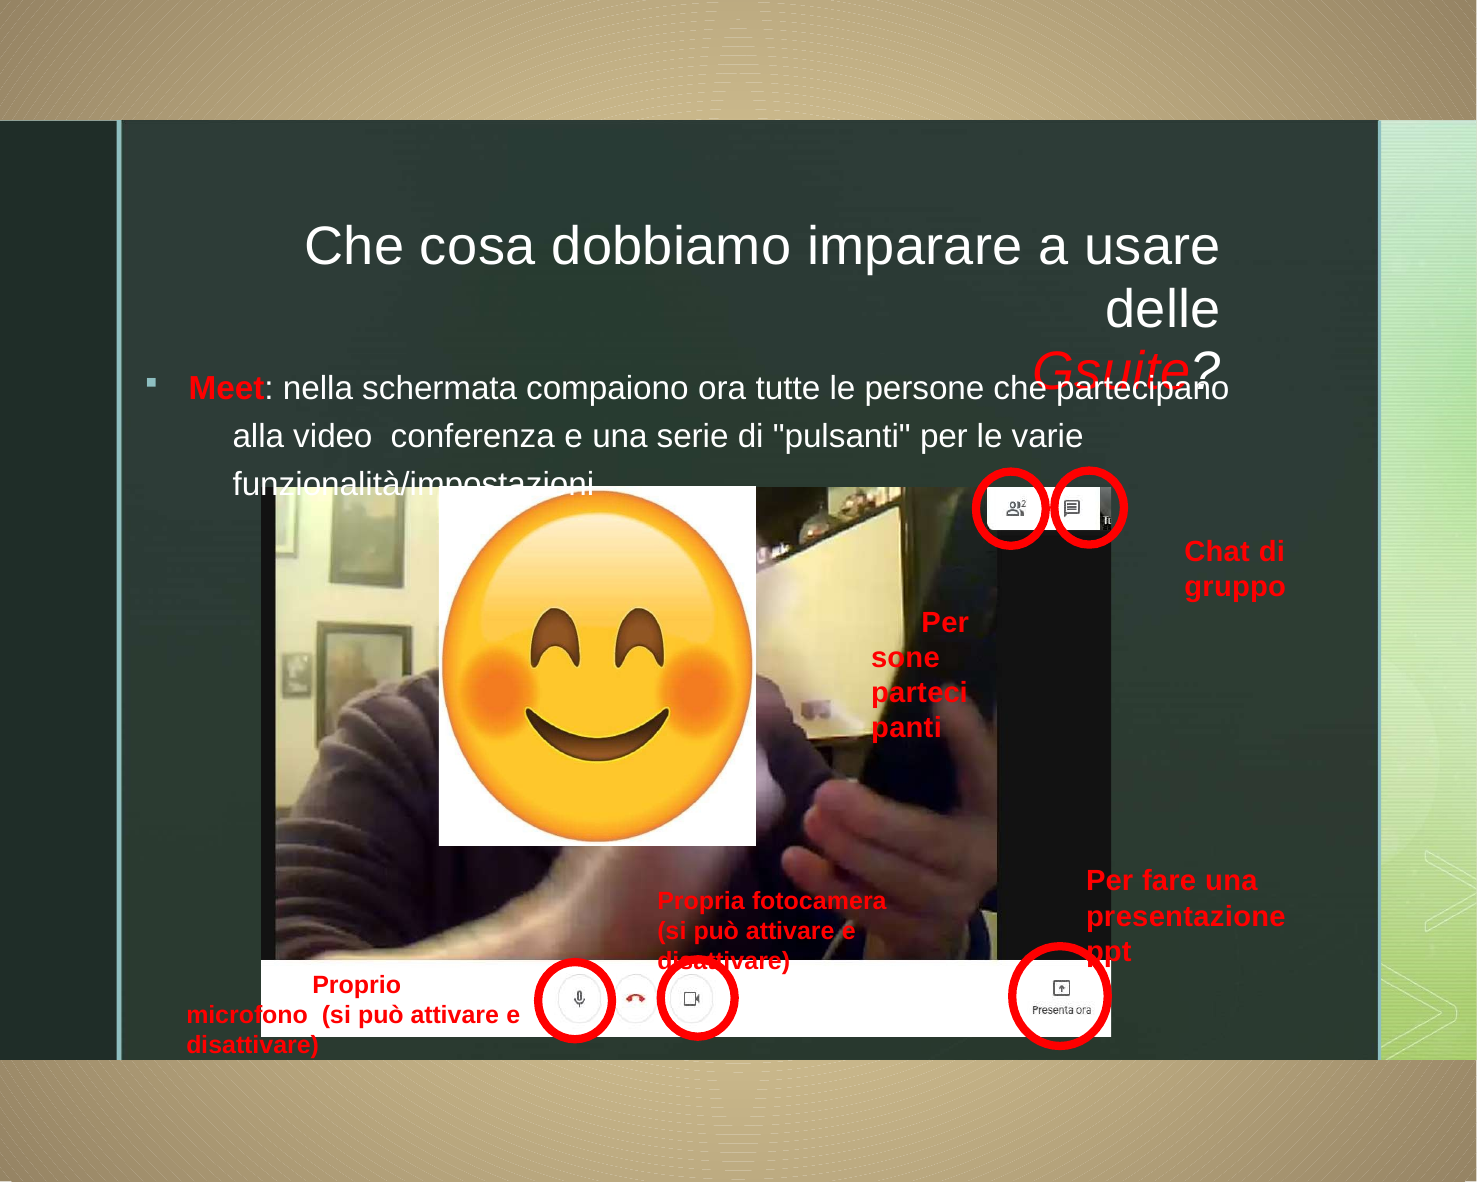

# Che cosa dobbiamo imparare a usare delle
Gsuite?
Meet: nella schermata compaiono ora tutte le persone che partecipano alla video conferenza e una serie di "pulsanti" per le varie funzionalità/impostazioni
Chat di gruppo
Persone partecipanti
Per fare una presentazione ppt
Propria fotocamera
(si può attivare e disattivare)
Proprio microfono (si può attivare e disattivare)